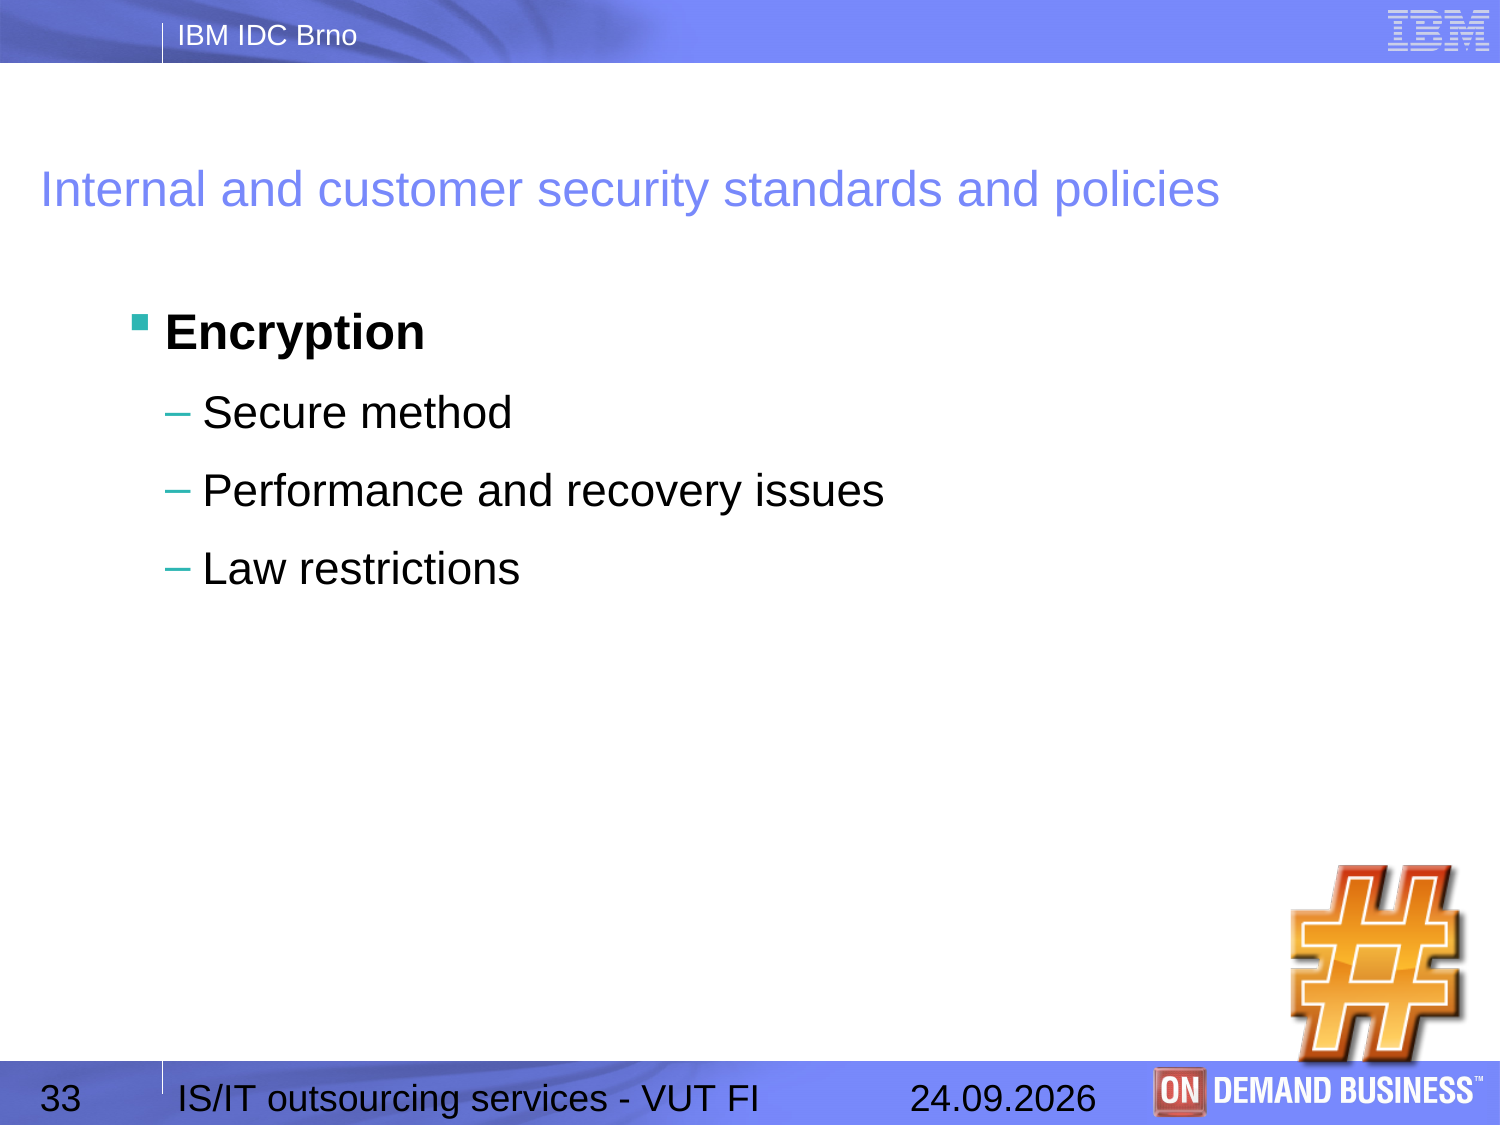

# Internal and customer security standards and policies
Encryption
Secure method
Performance and recovery issues
Law restrictions
33
IS/IT outsourcing services - VUT FI